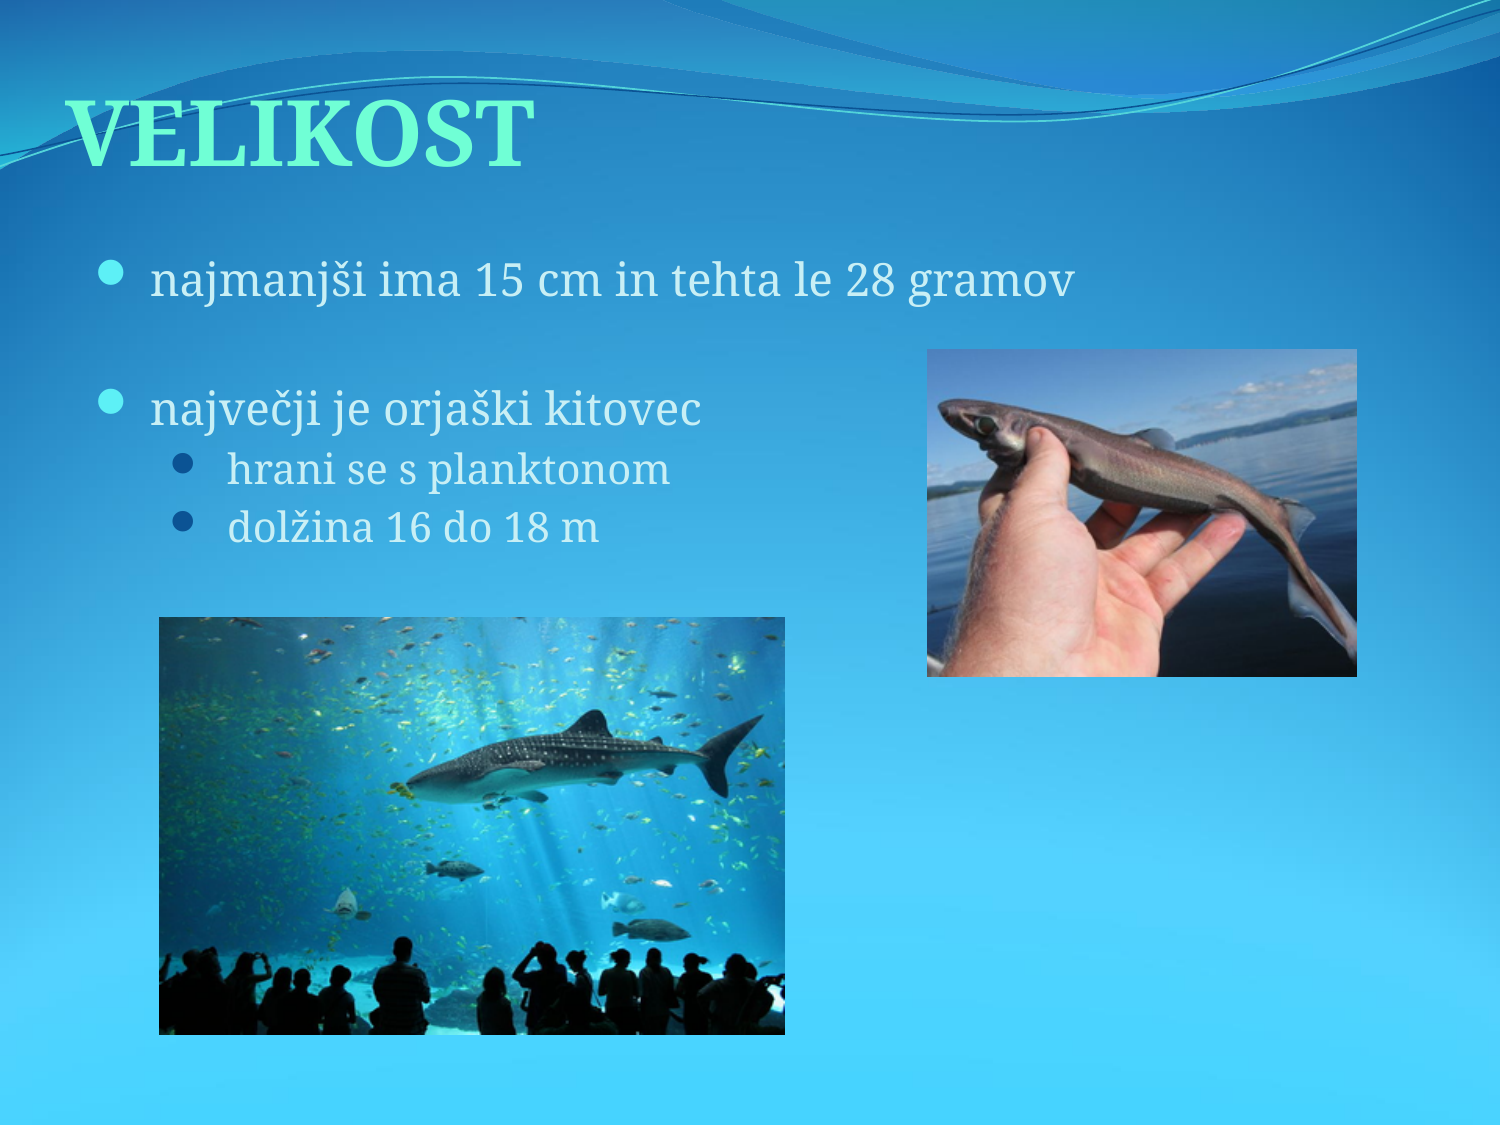

# VELIKOST
 najmanjši ima 15 cm in tehta le 28 gramov
 največji je orjaški kitovec
 hrani se s planktonom
 dolžina 16 do 18 m